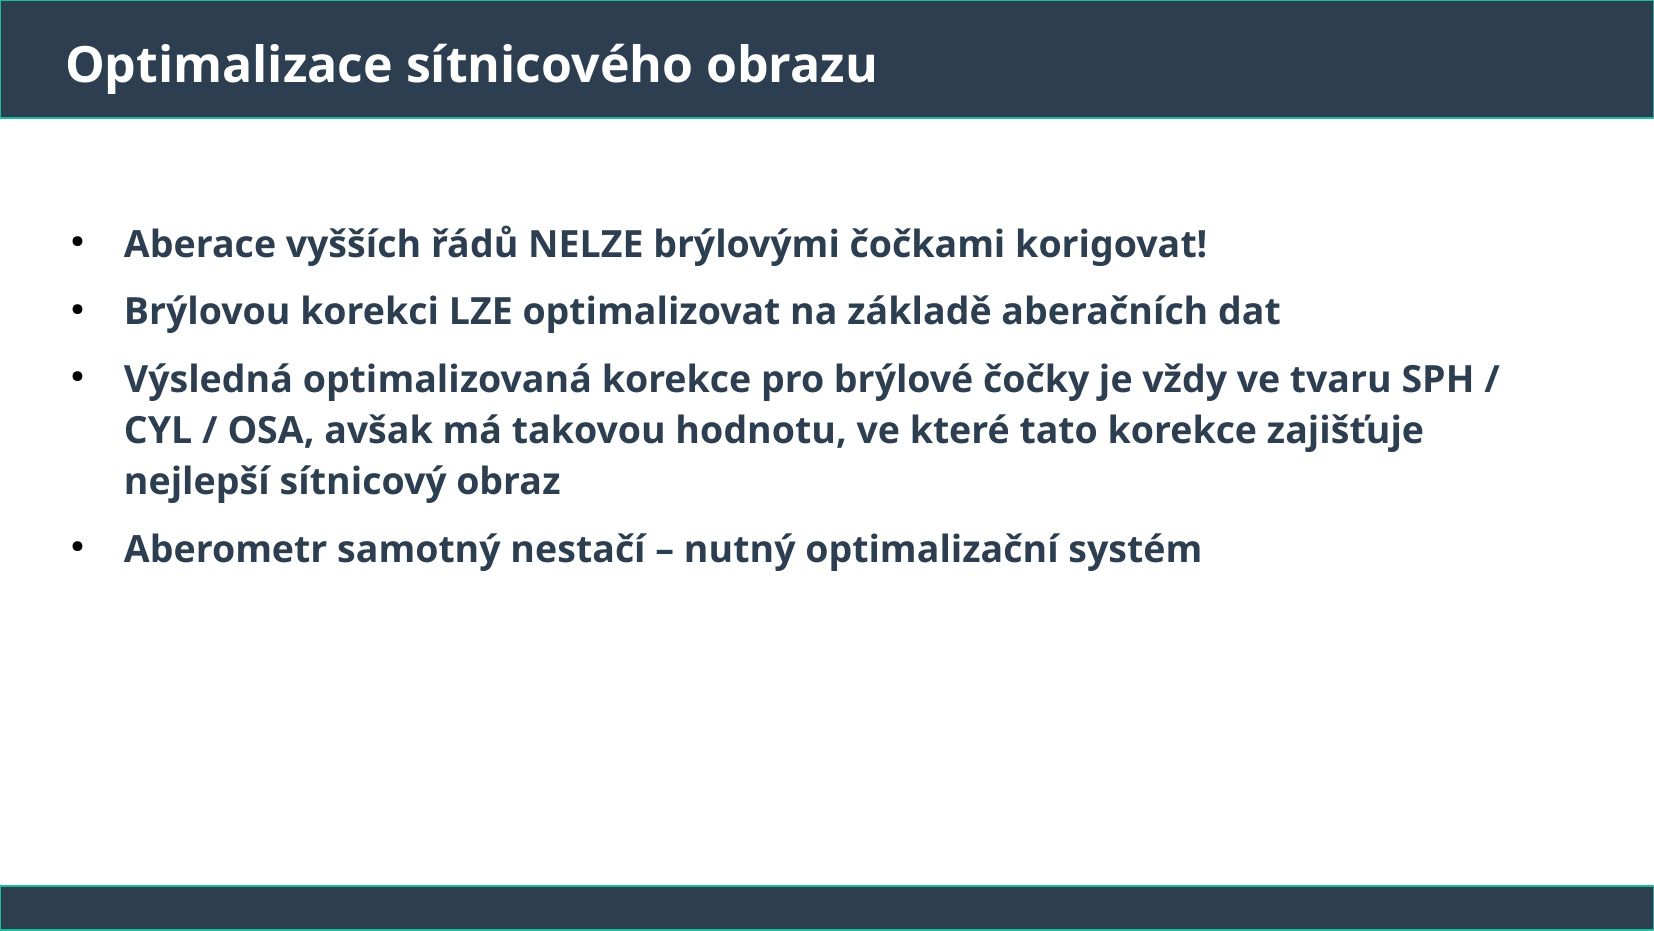

# Optimalizace sítnicového obrazu
Aberace vyšších řádů NELZE brýlovými čočkami korigovat!
Brýlovou korekci LZE optimalizovat na základě aberačních dat
Výsledná optimalizovaná korekce pro brýlové čočky je vždy ve tvaru SPH / CYL / OSA, avšak má takovou hodnotu, ve které tato korekce zajišťuje nejlepší sítnicový obraz
Aberometr samotný nestačí – nutný optimalizační systém
34